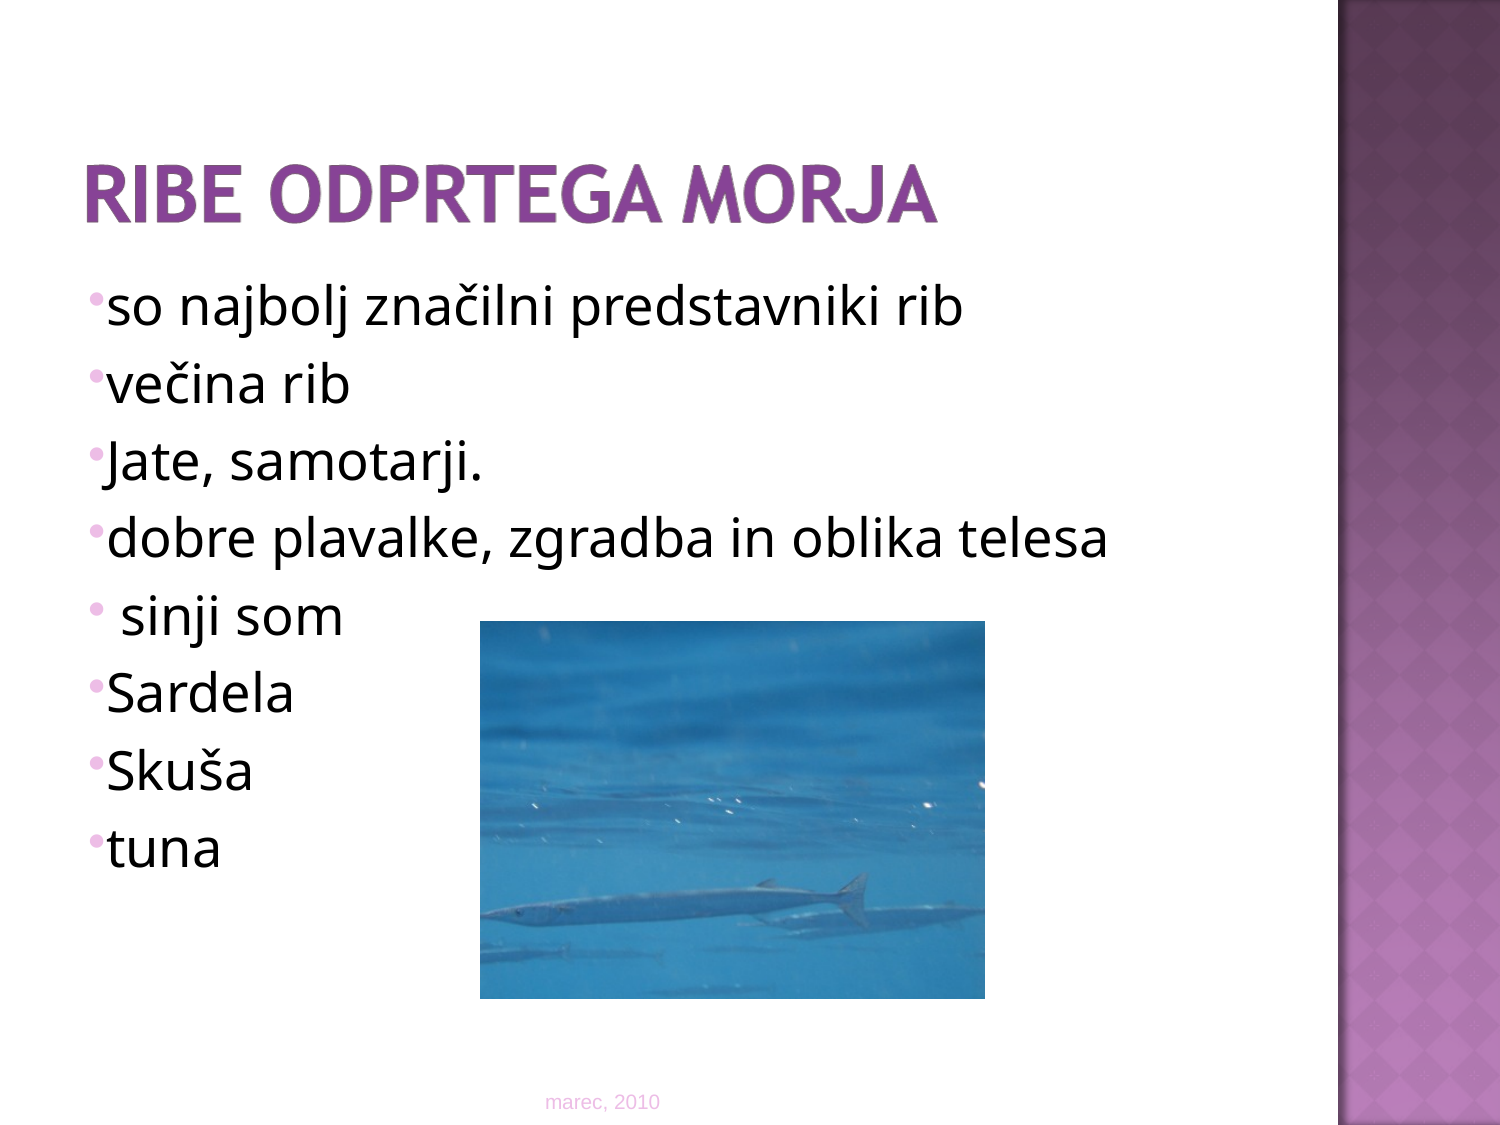

so najbolj značilni predstavniki rib
večina rib
Jate, samotarji.
dobre plavalke, zgradba in oblika telesa
 sinji som
Sardela
Skuša
tuna
marec, 2010